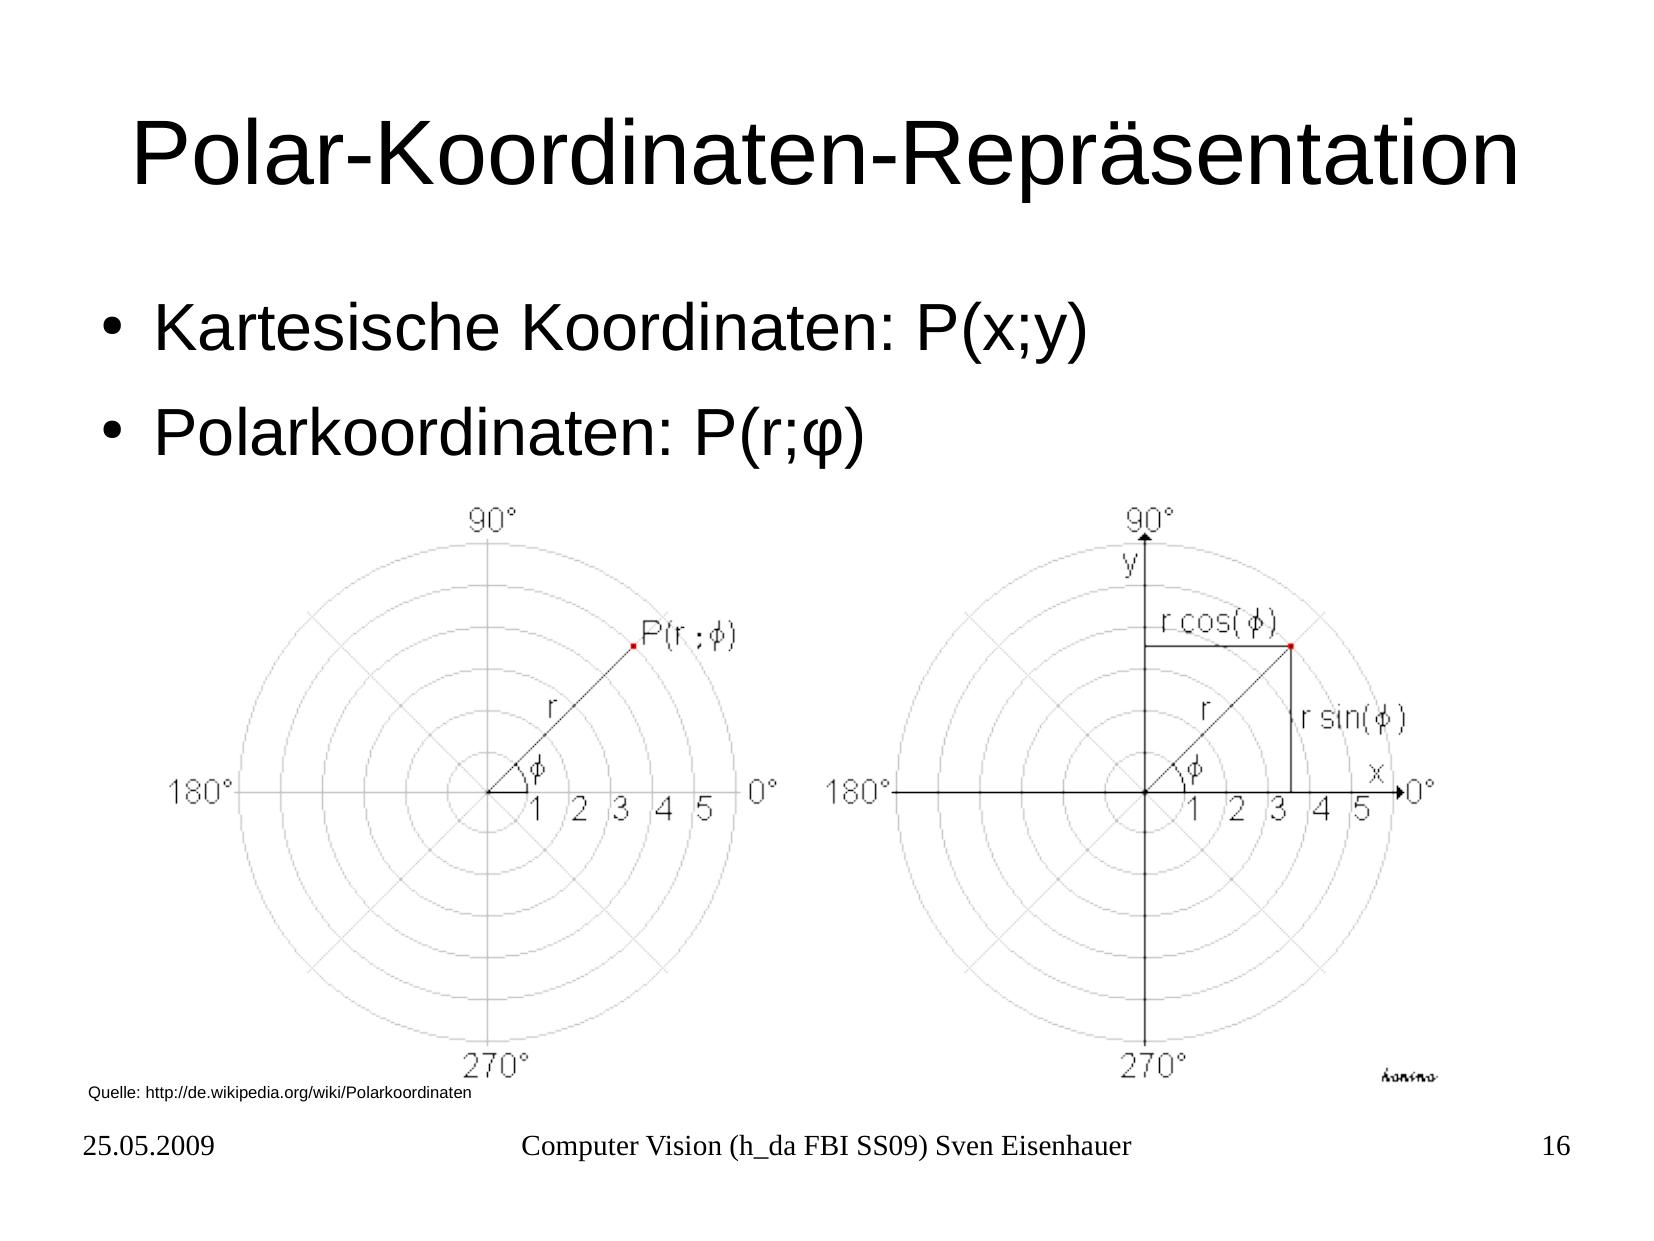

# Polar-Koordinaten-Repräsentation
Kartesische Koordinaten: P(x;y)
Polarkoordinaten: P(r;φ)
Quelle: http://de.wikipedia.org/wiki/Polarkoordinaten
25.05.2009
Computer Vision (h_da FBI SS09) Sven Eisenhauer
16